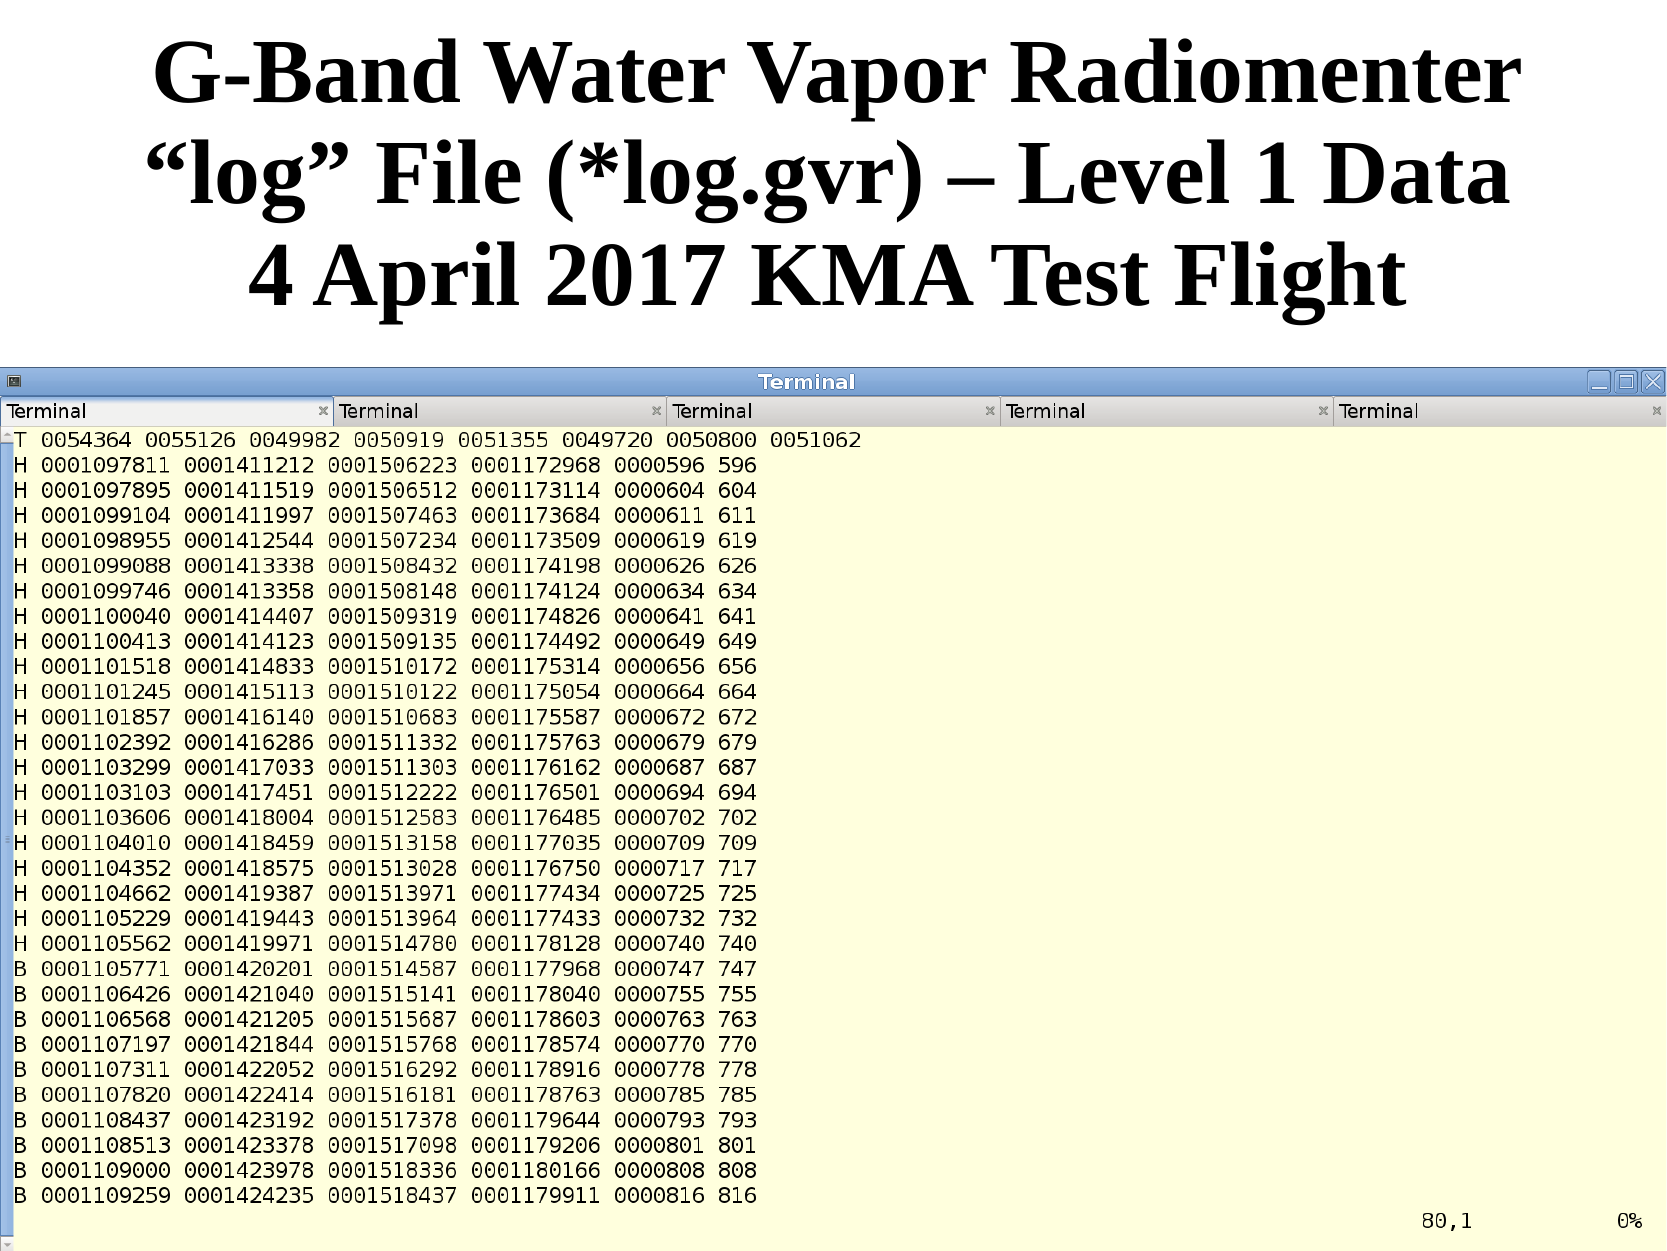

# G-Band Water Vapor Radiomenter “log” File (*log.gvr) – Level 1 Data 4 April 2017 KMA Test Flight